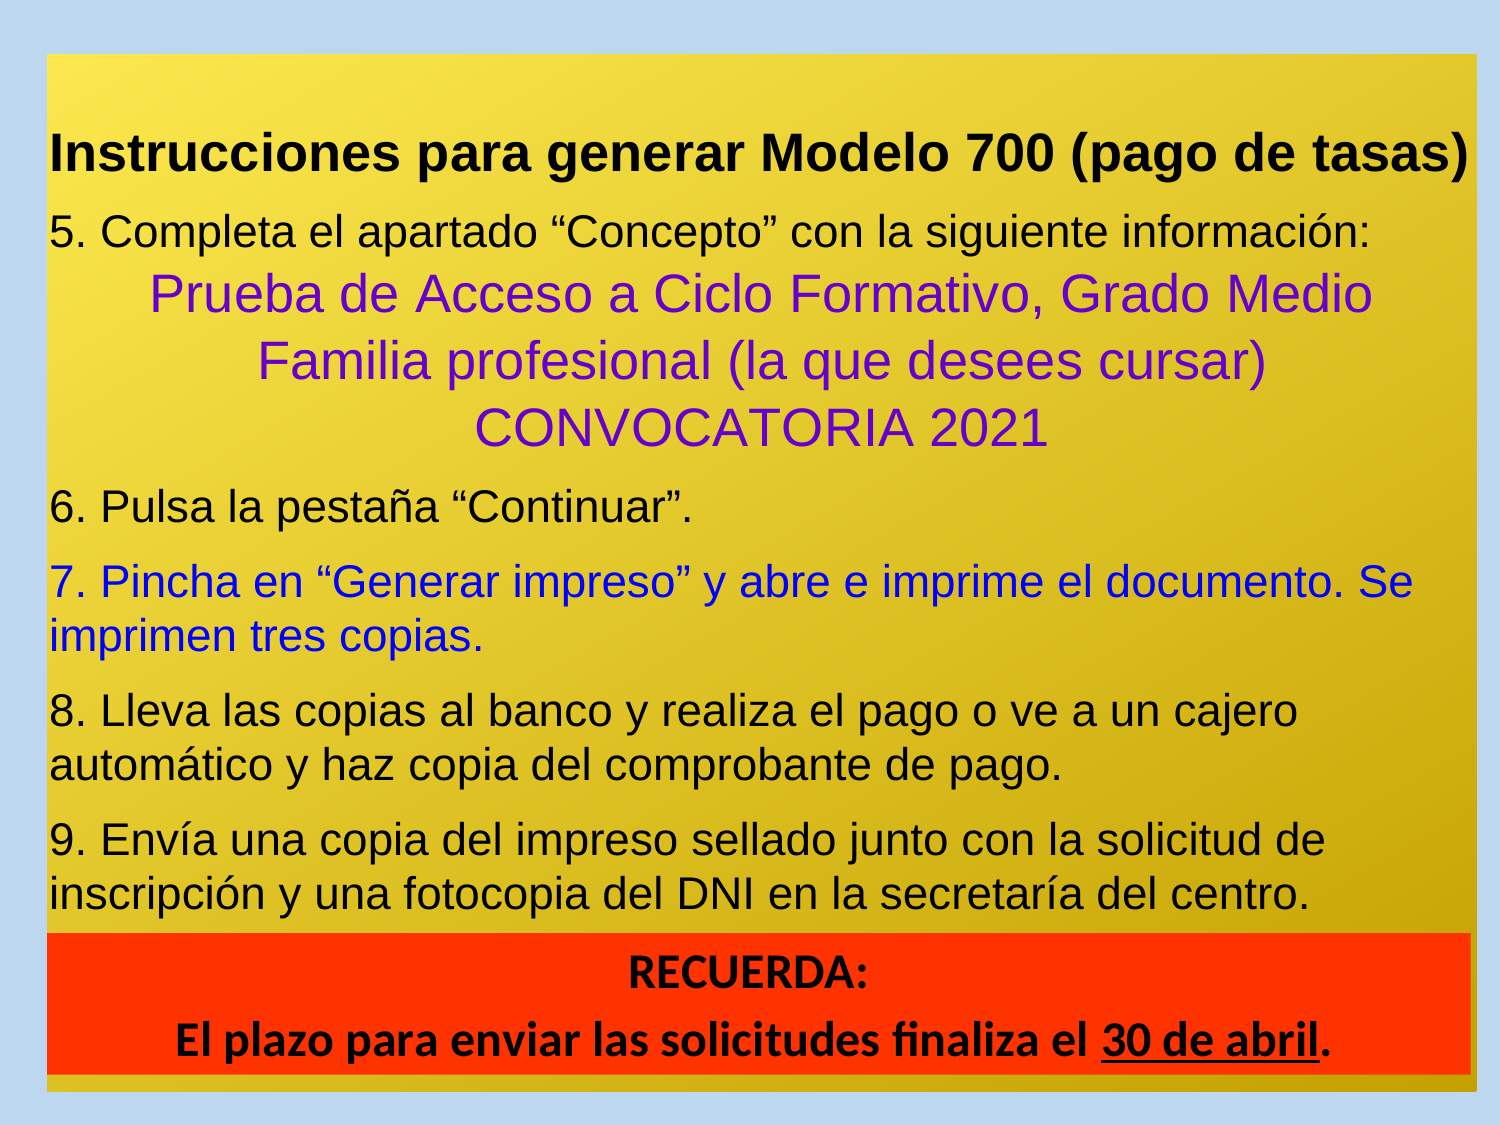

Instrucciones para generar Modelo 700 (pago de tasas)
5. Completa el apartado “Concepto” con la siguiente información:
Prueba de Acceso a Ciclo Formativo, Grado Medio
Familia profesional (la que desees cursar)
CONVOCATORIA 2021
6. Pulsa la pestaña “Continuar”.
7. Pincha en “Generar impreso” y abre e imprime el documento. Se imprimen tres copias.
8. Lleva las copias al banco y realiza el pago o ve a un cajero automático y haz copia del comprobante de pago.
9. Envía una copia del impreso sellado junto con la solicitud de inscripción y una fotocopia del DNI en la secretaría del centro.
RECUERDA:
El plazo para enviar las solicitudes finaliza el 30 de abril.